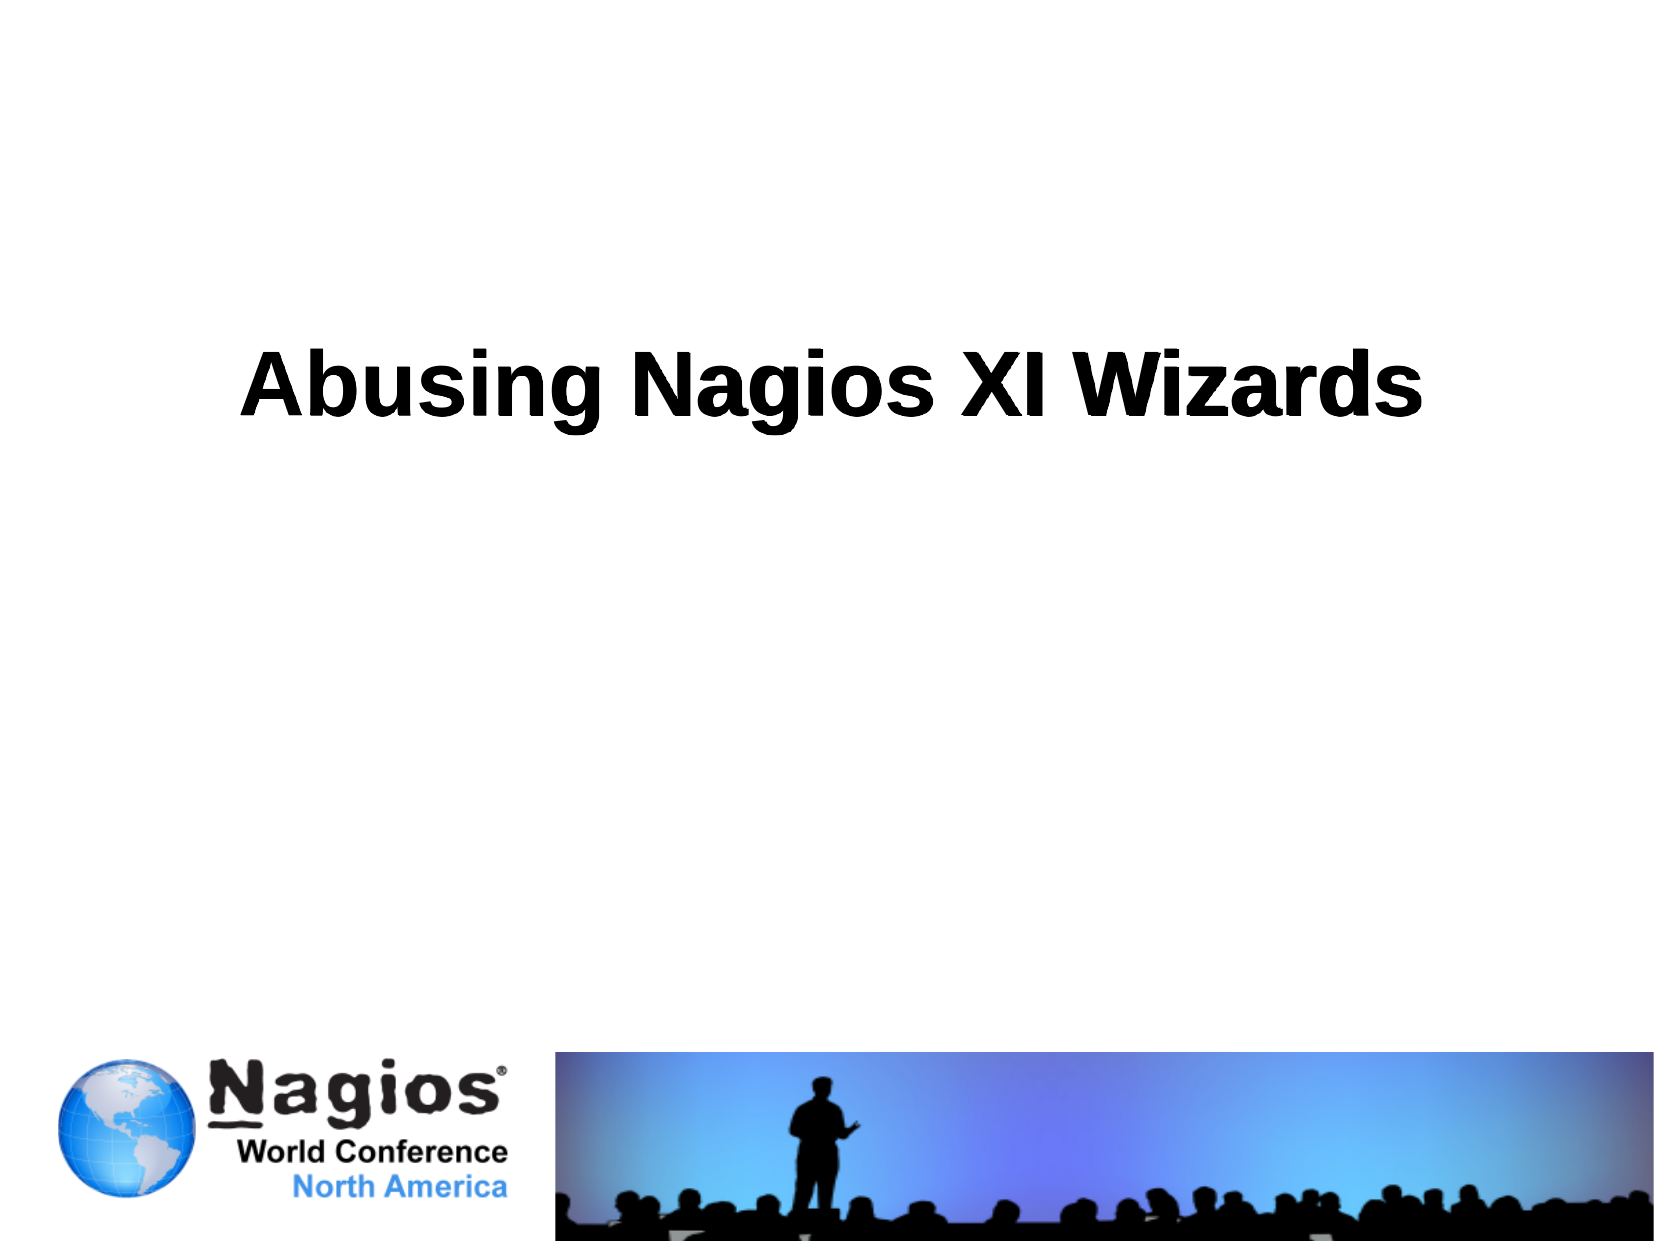

# Abusing Nagios XI Wizards
2011
Nagios World Conference
51